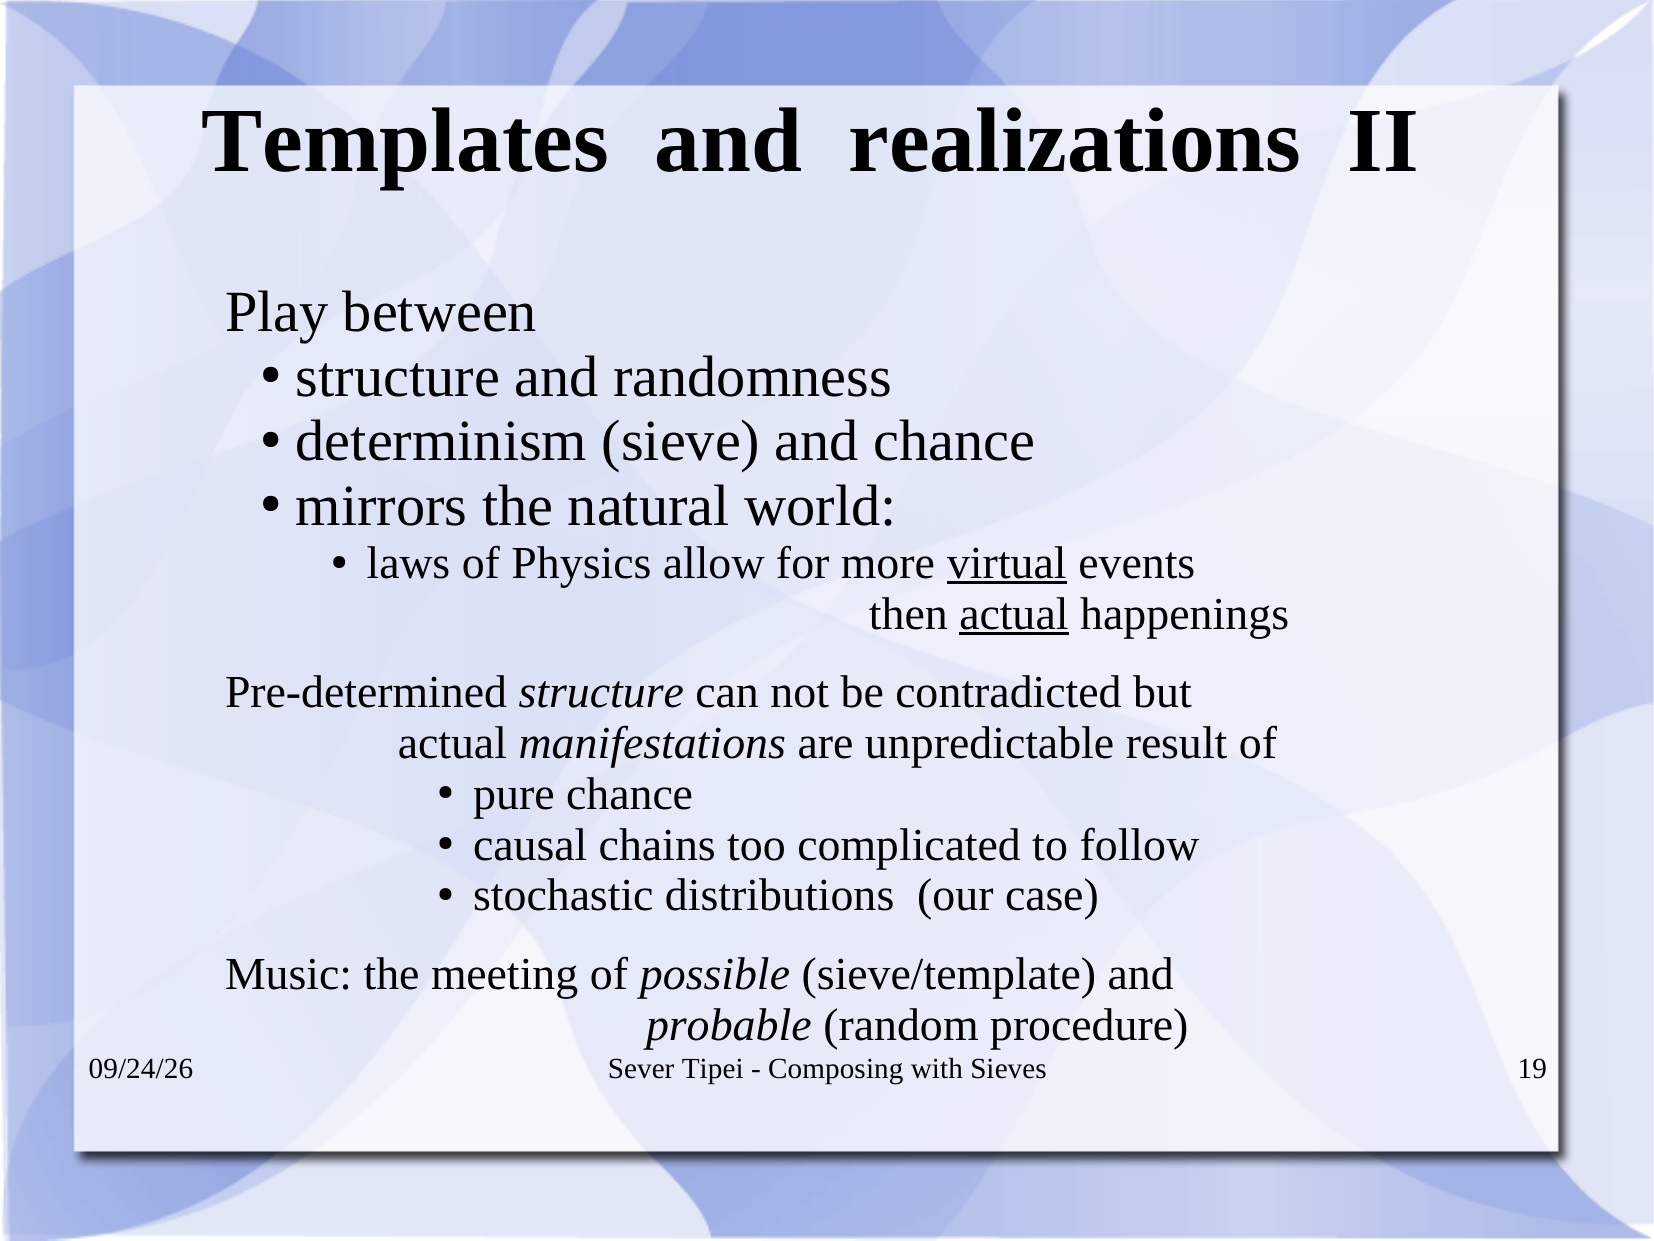

# Templates and realizations II
Play between
structure and randomness
determinism (sieve) and chance
mirrors the natural world:
laws of Physics allow for more virtual events
 then actual happenings
Pre-determined structure can not be contradicted but
		 actual manifestations are unpredictable result of
pure chance
causal chains too complicated to follow
stochastic distributions (our case)
Music: the meeting of possible (sieve/template) and
					 probable (random procedure)
Sever Tipei - Composing with Sieves
19